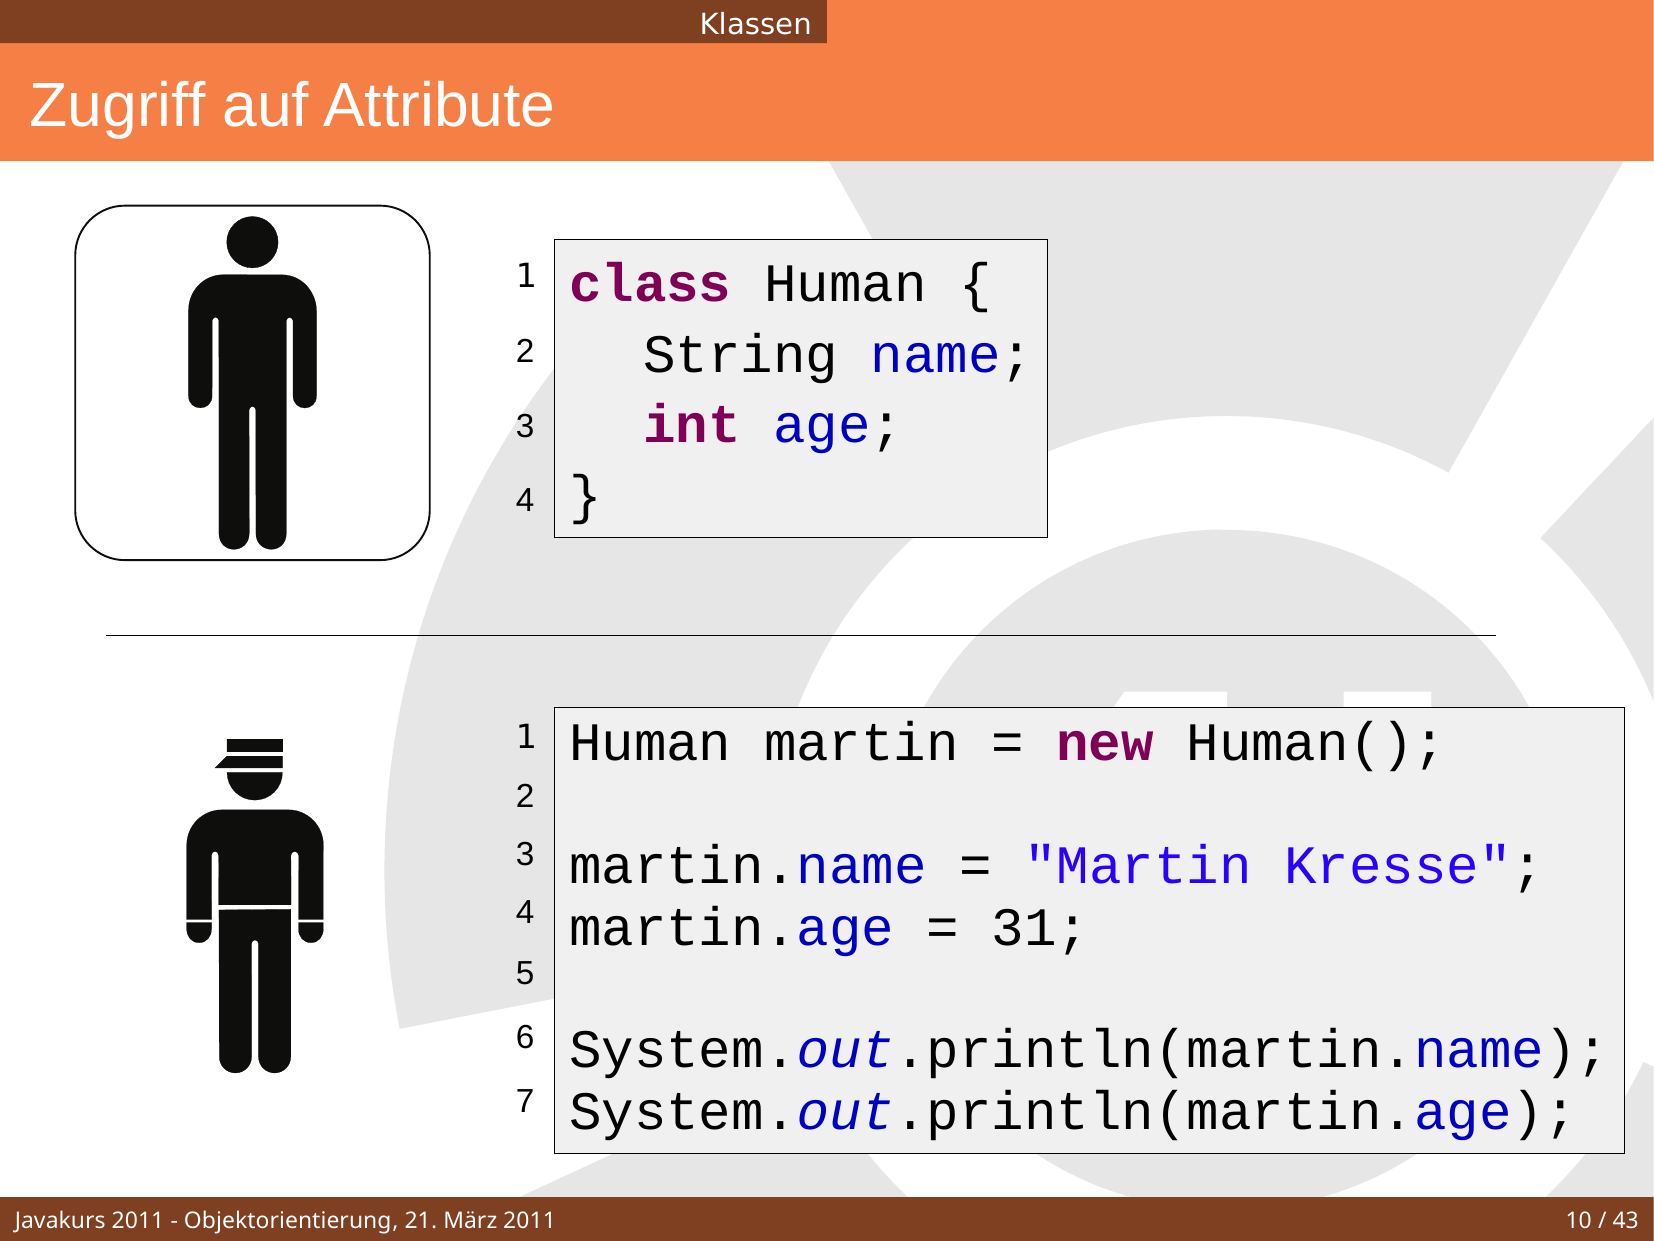

Klassen
# Zugriff auf Attribute
| 1 |
| --- |
| 2 |
| 3 |
| 4 |
class Human {
	String name;
	int age;
}
| 1 |
| --- |
| 2 |
| 3 |
| 4 |
| 5 |
| 6 |
| 7 |
Human martin = new Human();
martin.name = "Martin Kresse";
martin.age = 31;
System.out.println(martin.name);
System.out.println(martin.age);